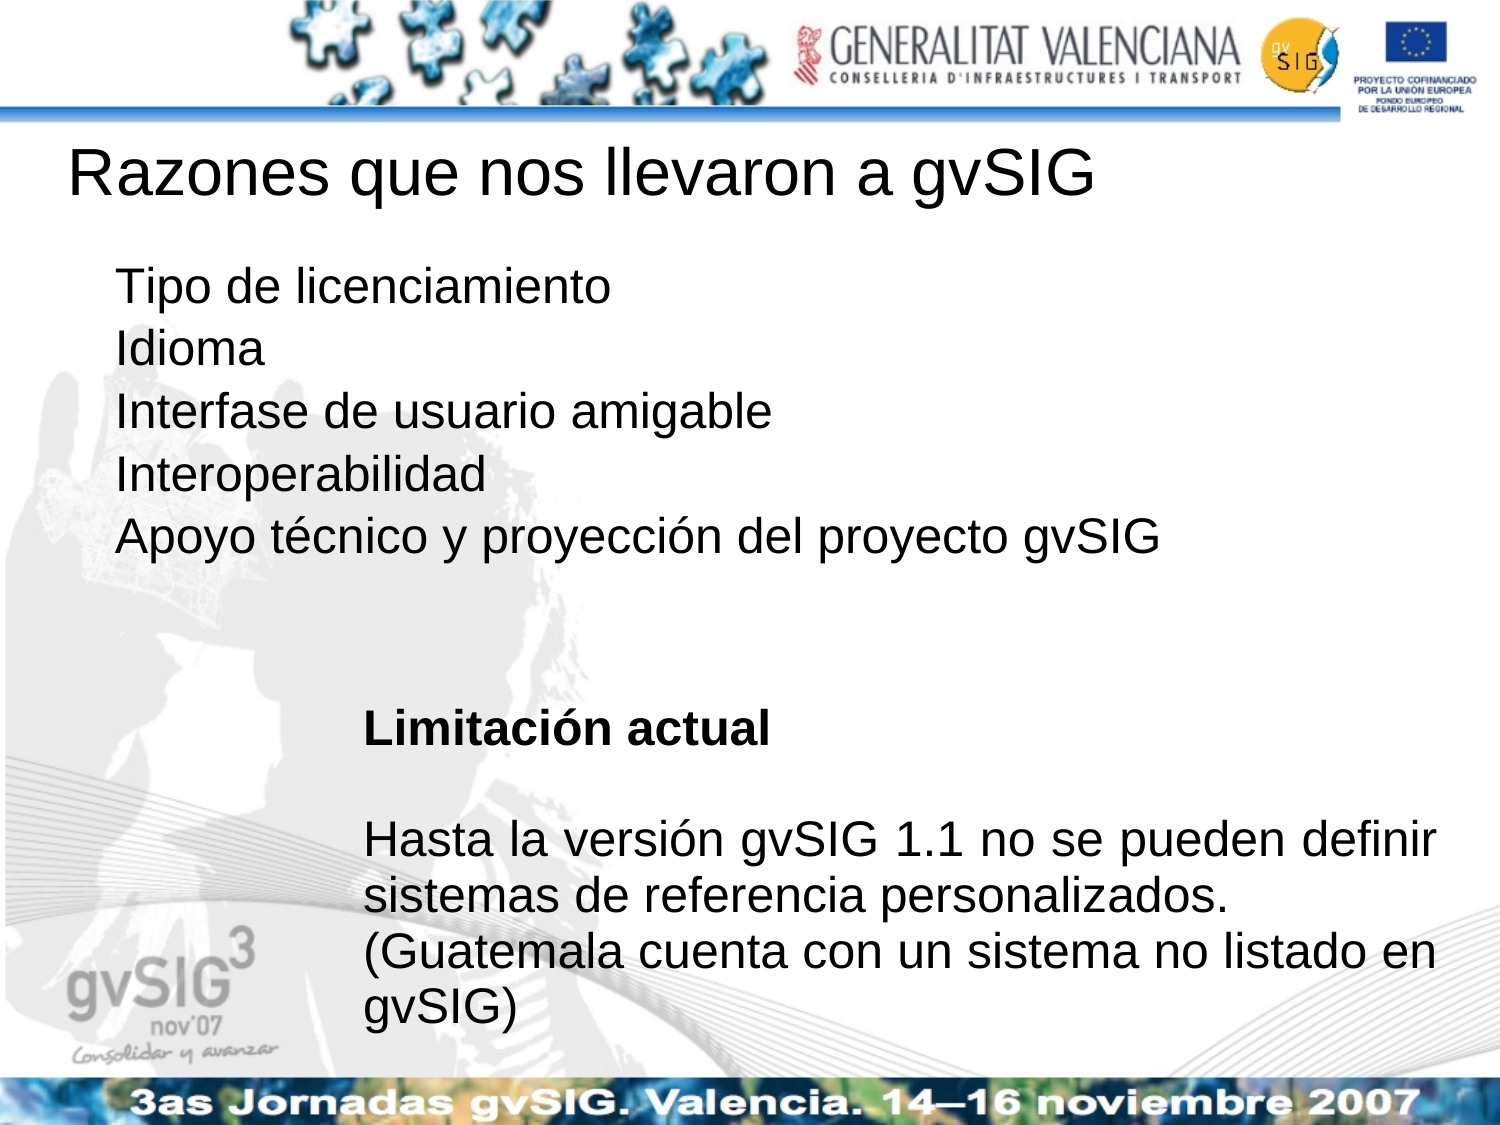

# Razones que nos llevaron a gvSIG
Tipo de licenciamiento
Idioma
Interfase de usuario amigable
Interoperabilidad
Apoyo técnico y proyección del proyecto gvSIG
Limitación actual
Hasta la versión gvSIG 1.1 no se pueden definir sistemas de referencia personalizados.
(Guatemala cuenta con un sistema no listado en gvSIG)